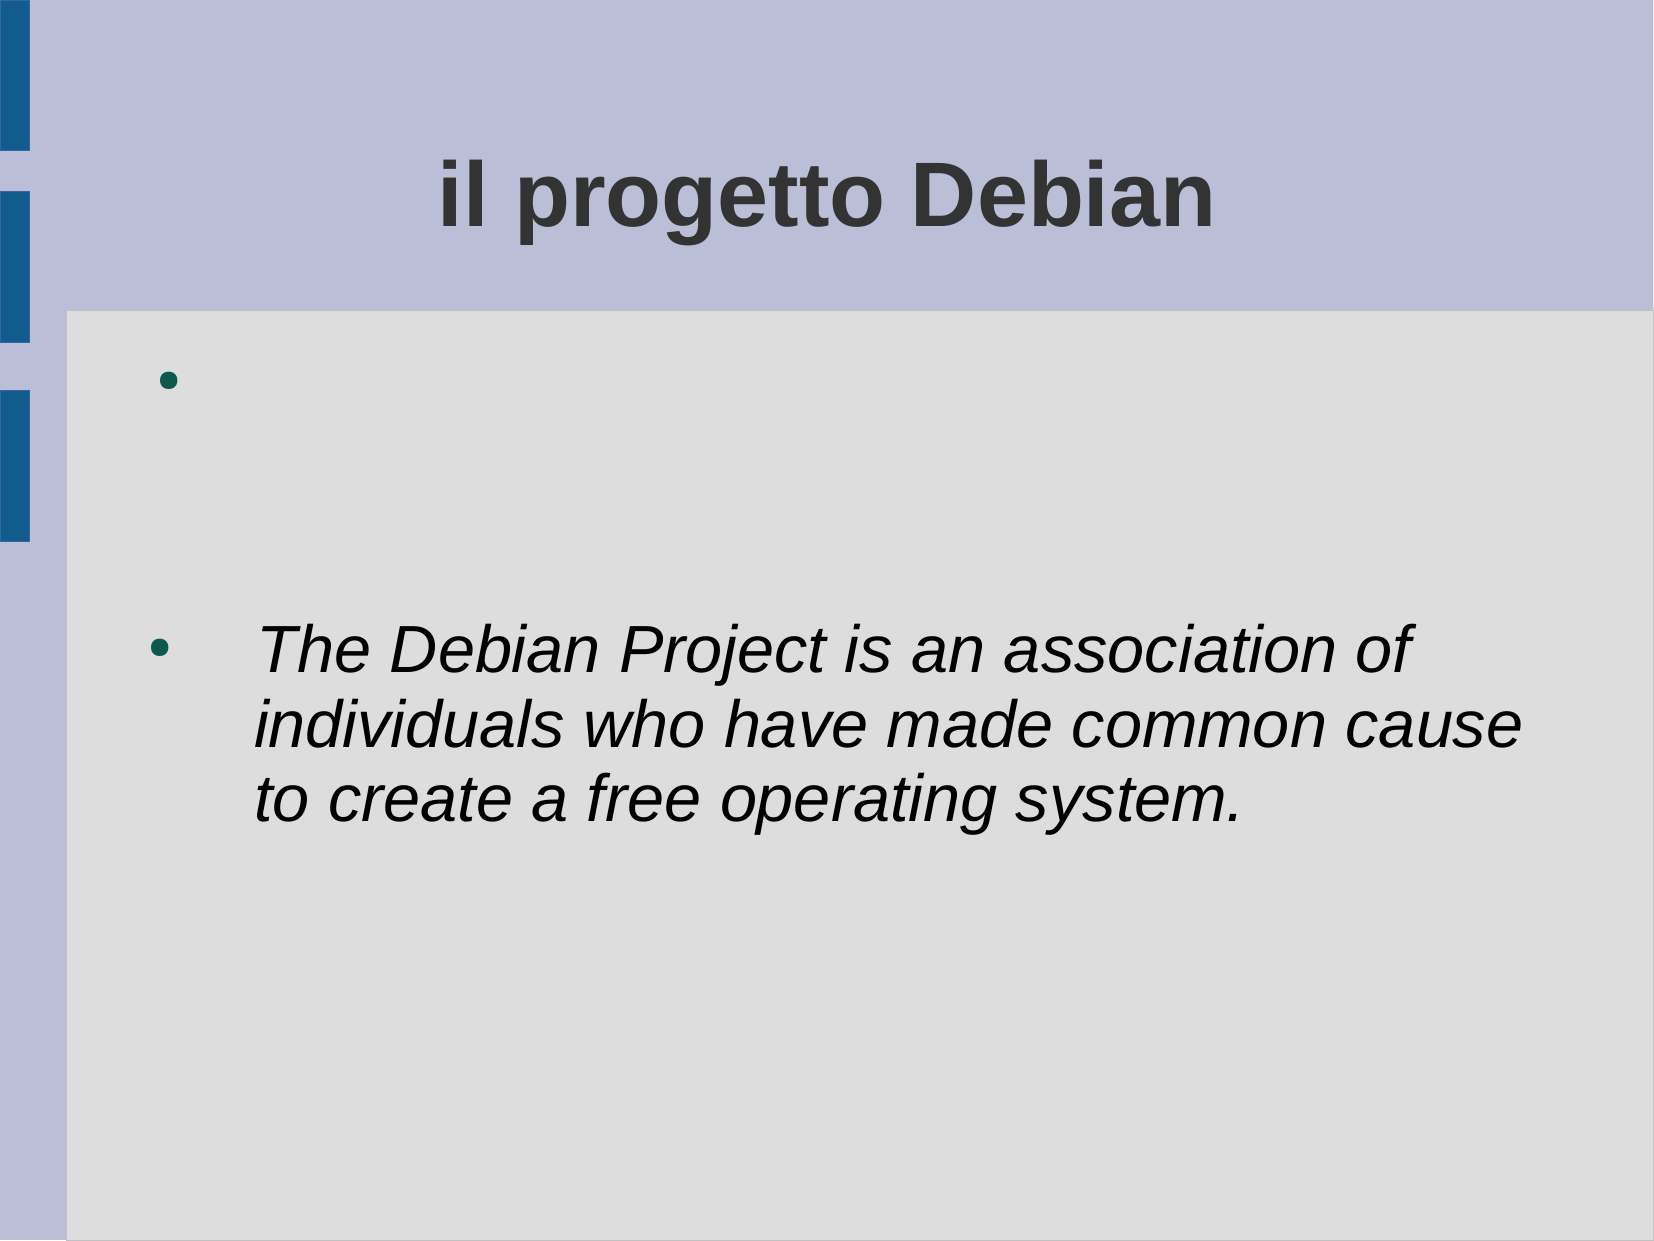

# il progetto Debian
 The Debian Project is an association of individuals who have made common cause to create a free operating system.